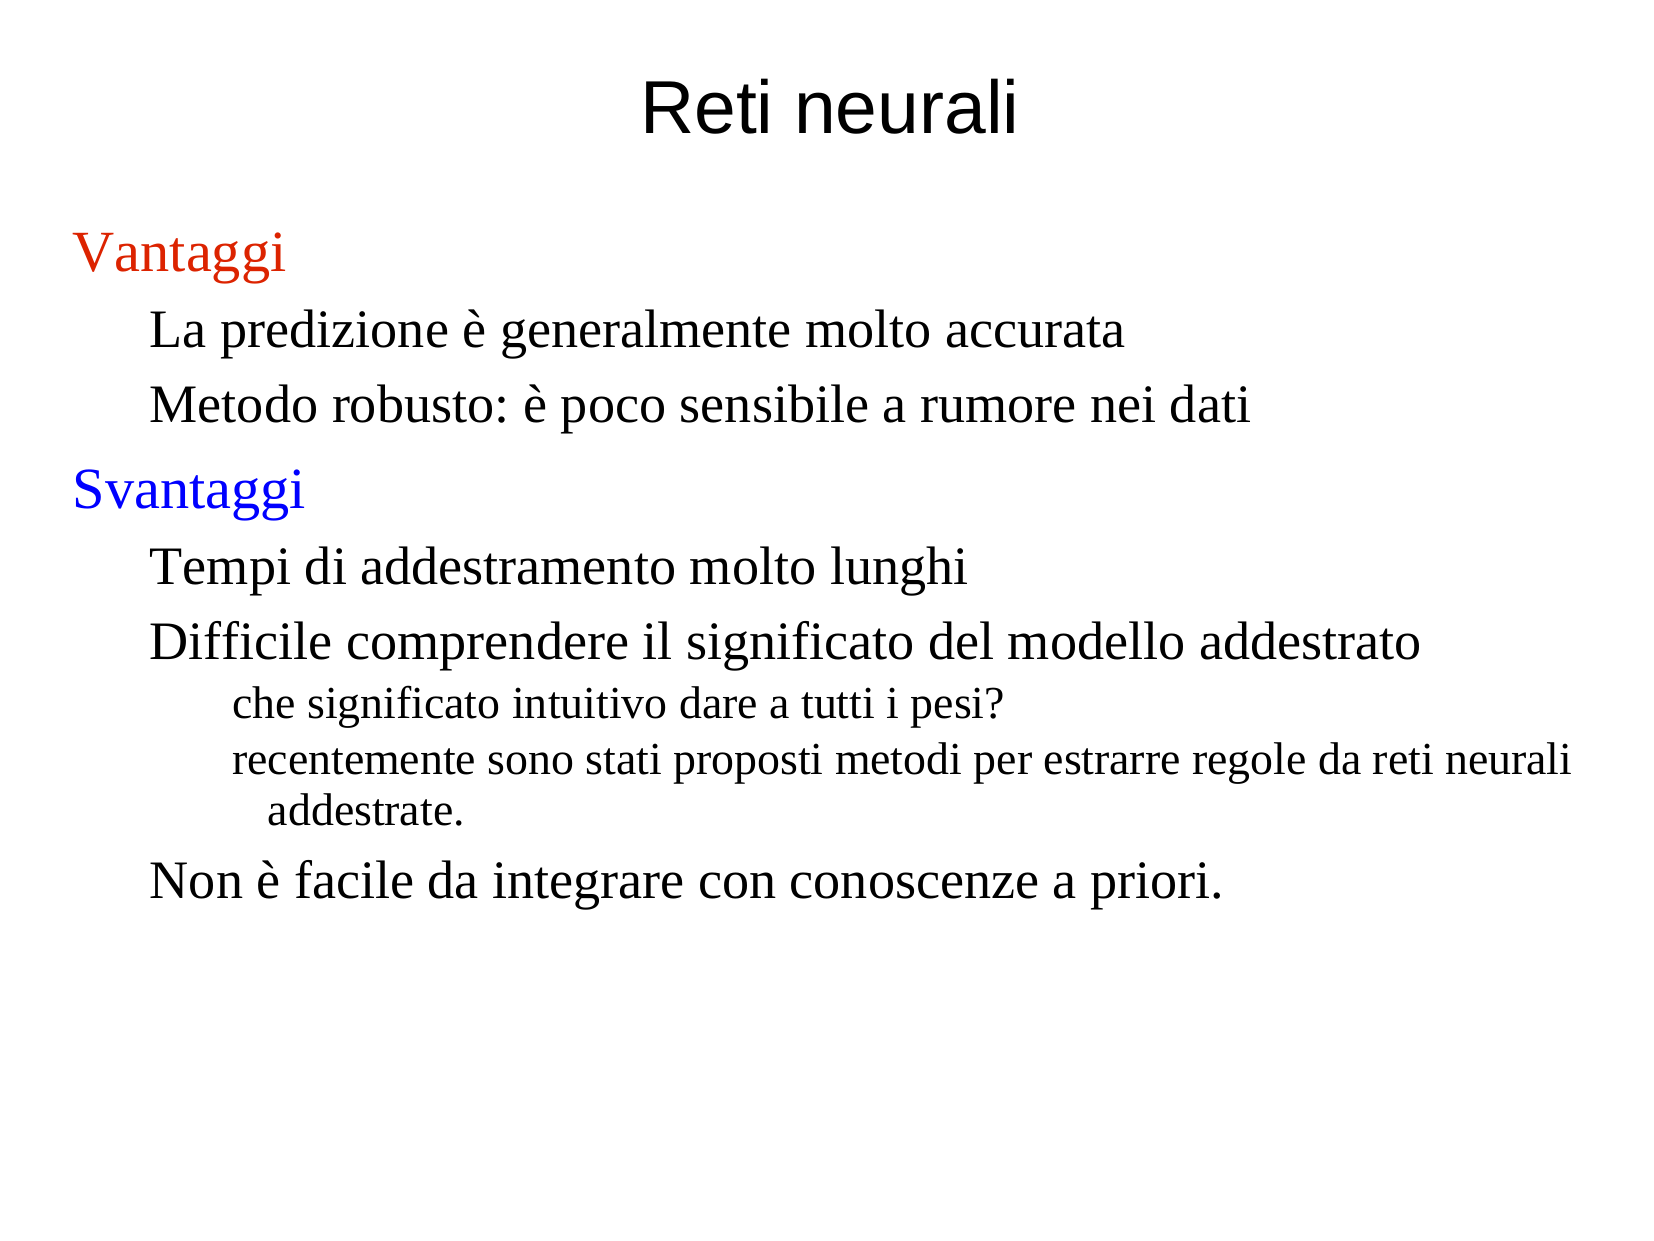

# Reti neurali
Vantaggi
La predizione è generalmente molto accurata
Metodo robusto: è poco sensibile a rumore nei dati
Svantaggi
Tempi di addestramento molto lunghi
Difficile comprendere il significato del modello addestrato
che significato intuitivo dare a tutti i pesi?
recentemente sono stati proposti metodi per estrarre regole da reti neurali addestrate.
Non è facile da integrare con conoscenze a priori.